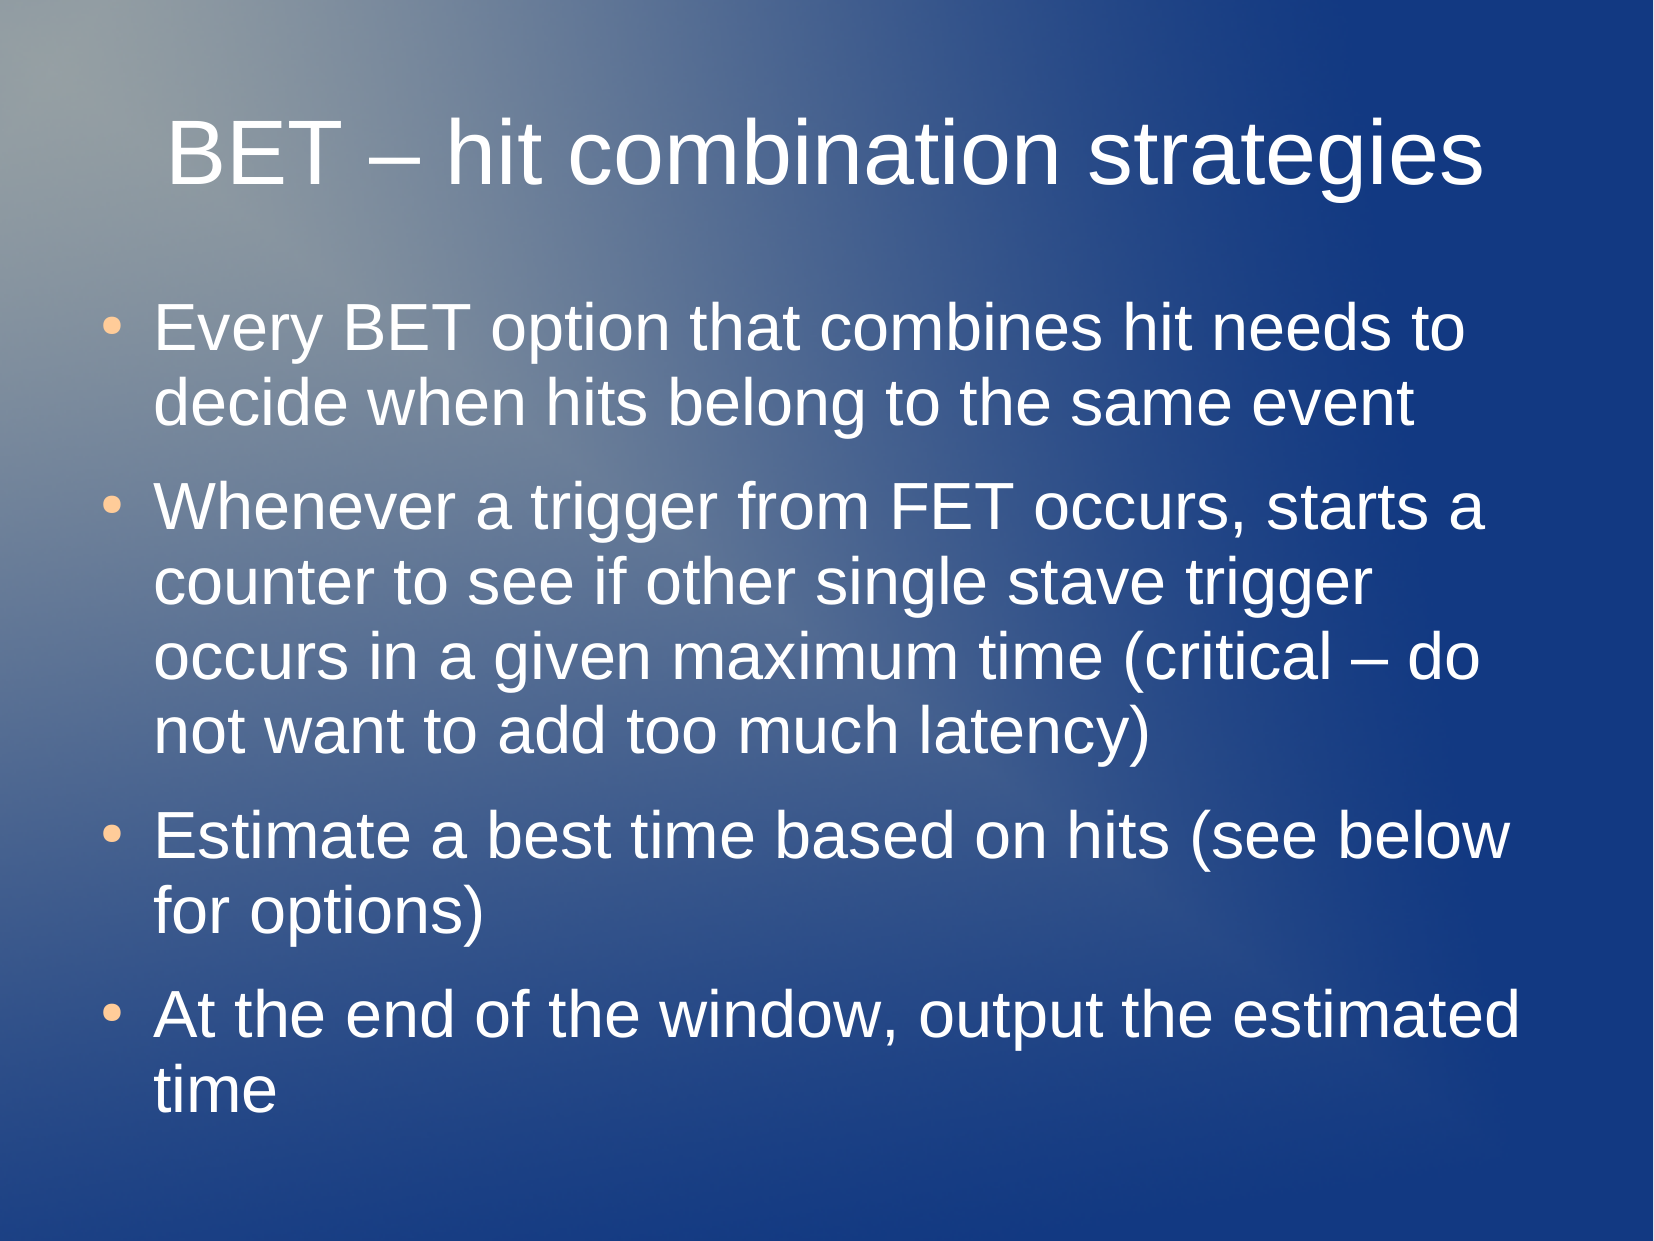

# BET – hit combination strategies
Every BET option that combines hit needs to decide when hits belong to the same event
Whenever a trigger from FET occurs, starts a counter to see if other single stave trigger occurs in a given maximum time (critical – do not want to add too much latency)
Estimate a best time based on hits (see below for options)
At the end of the window, output the estimated time